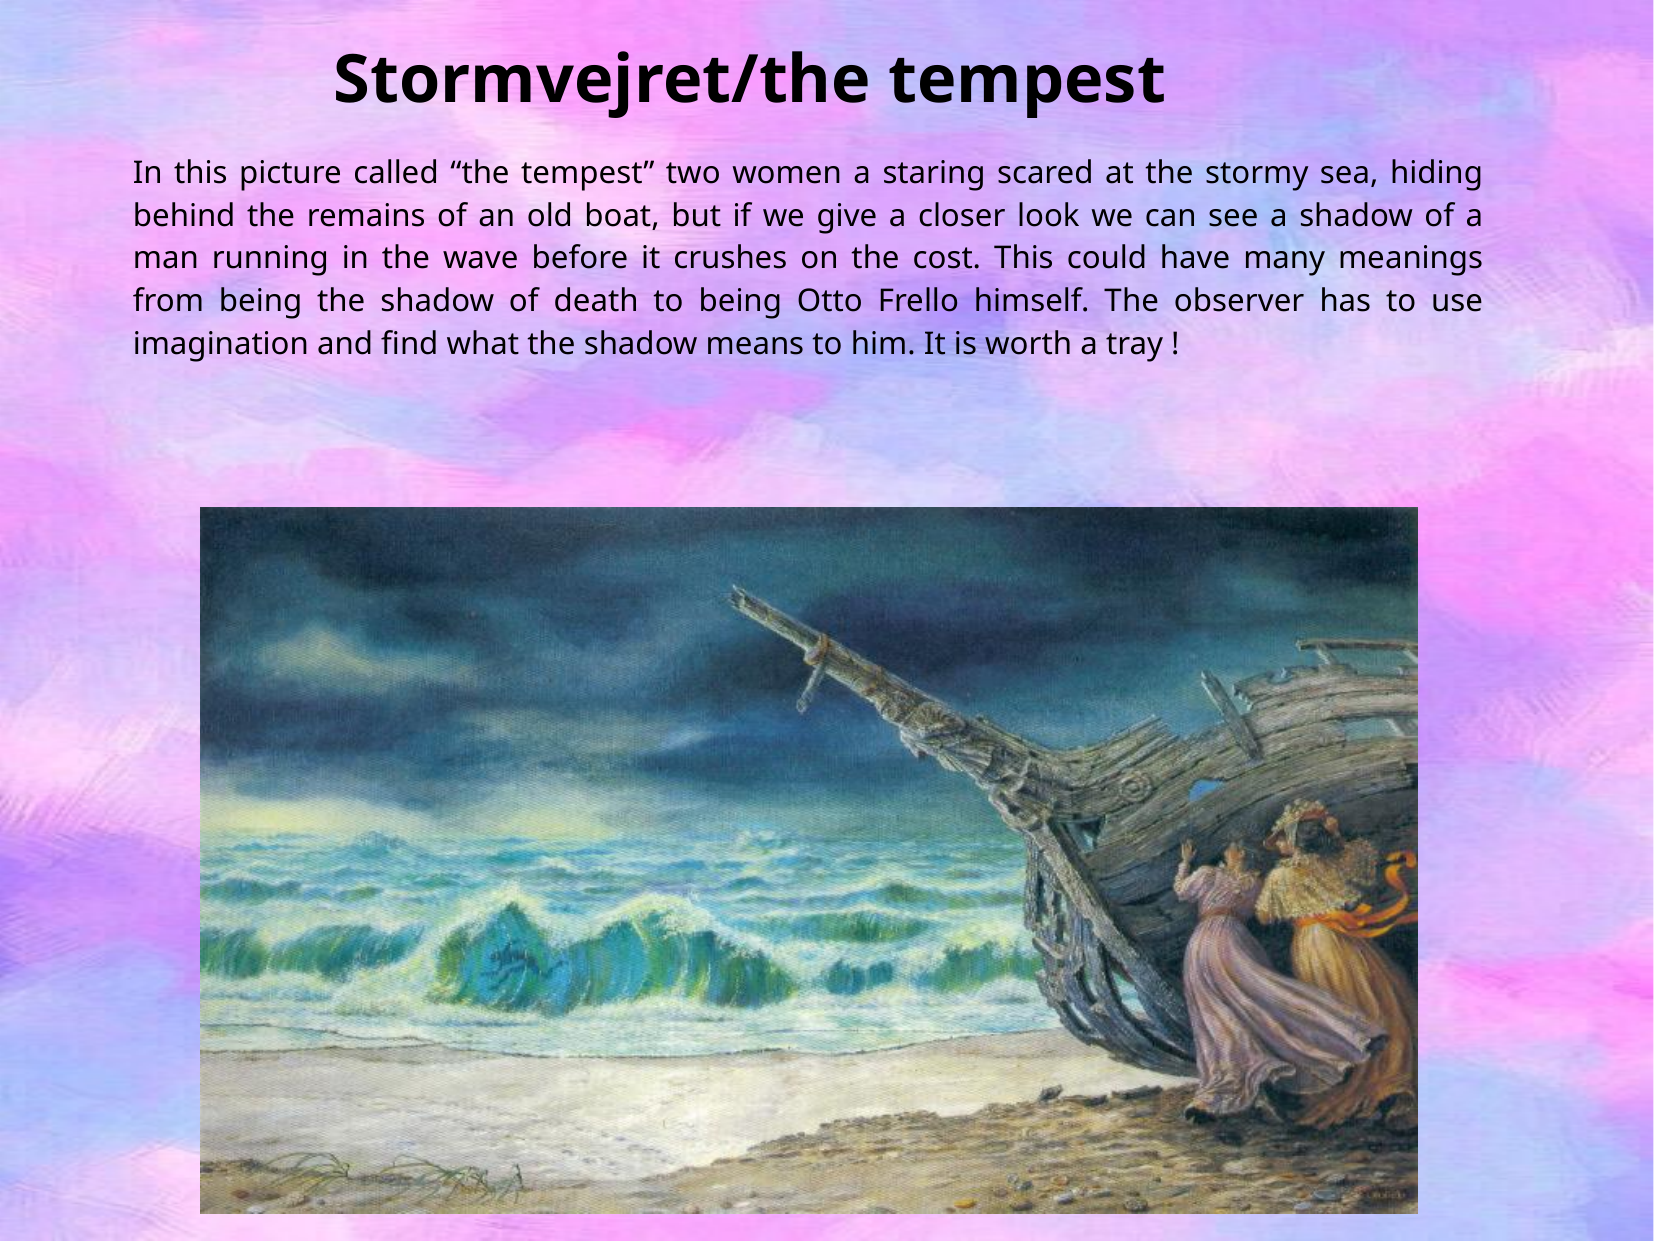

Stormvejret/the tempest
#
In this picture called “the tempest” two women a staring scared at the stormy sea, hiding behind the remains of an old boat, but if we give a closer look we can see a shadow of a man running in the wave before it crushes on the cost. This could have many meanings from being the shadow of death to being Otto Frello himself. The observer has to use imagination and find what the shadow means to him. It is worth a tray !